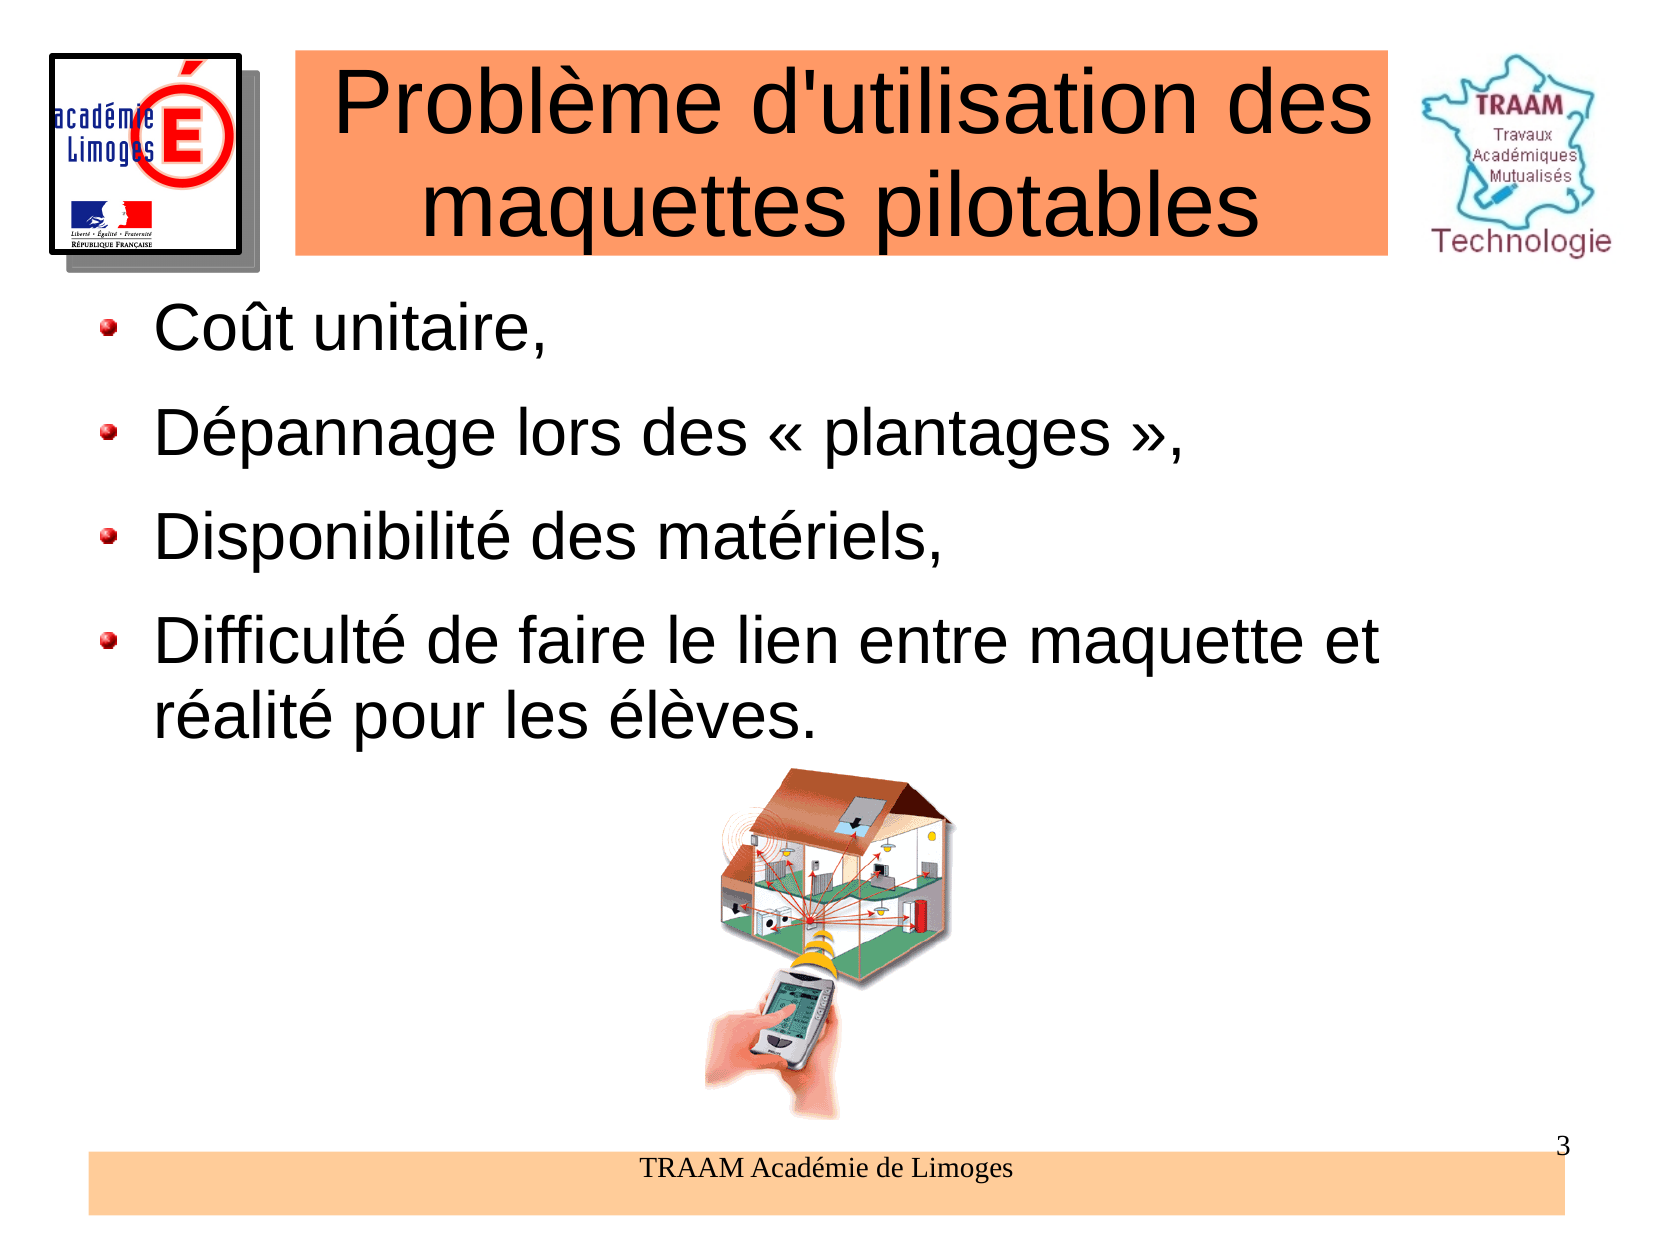

# Problème d'utilisation des maquettes pilotables
Coût unitaire,
Dépannage lors des « plantages »,
Disponibilité des matériels,
Difficulté de faire le lien entre maquette et réalité pour les élèves.
3
TRAAM Académie de Limoges